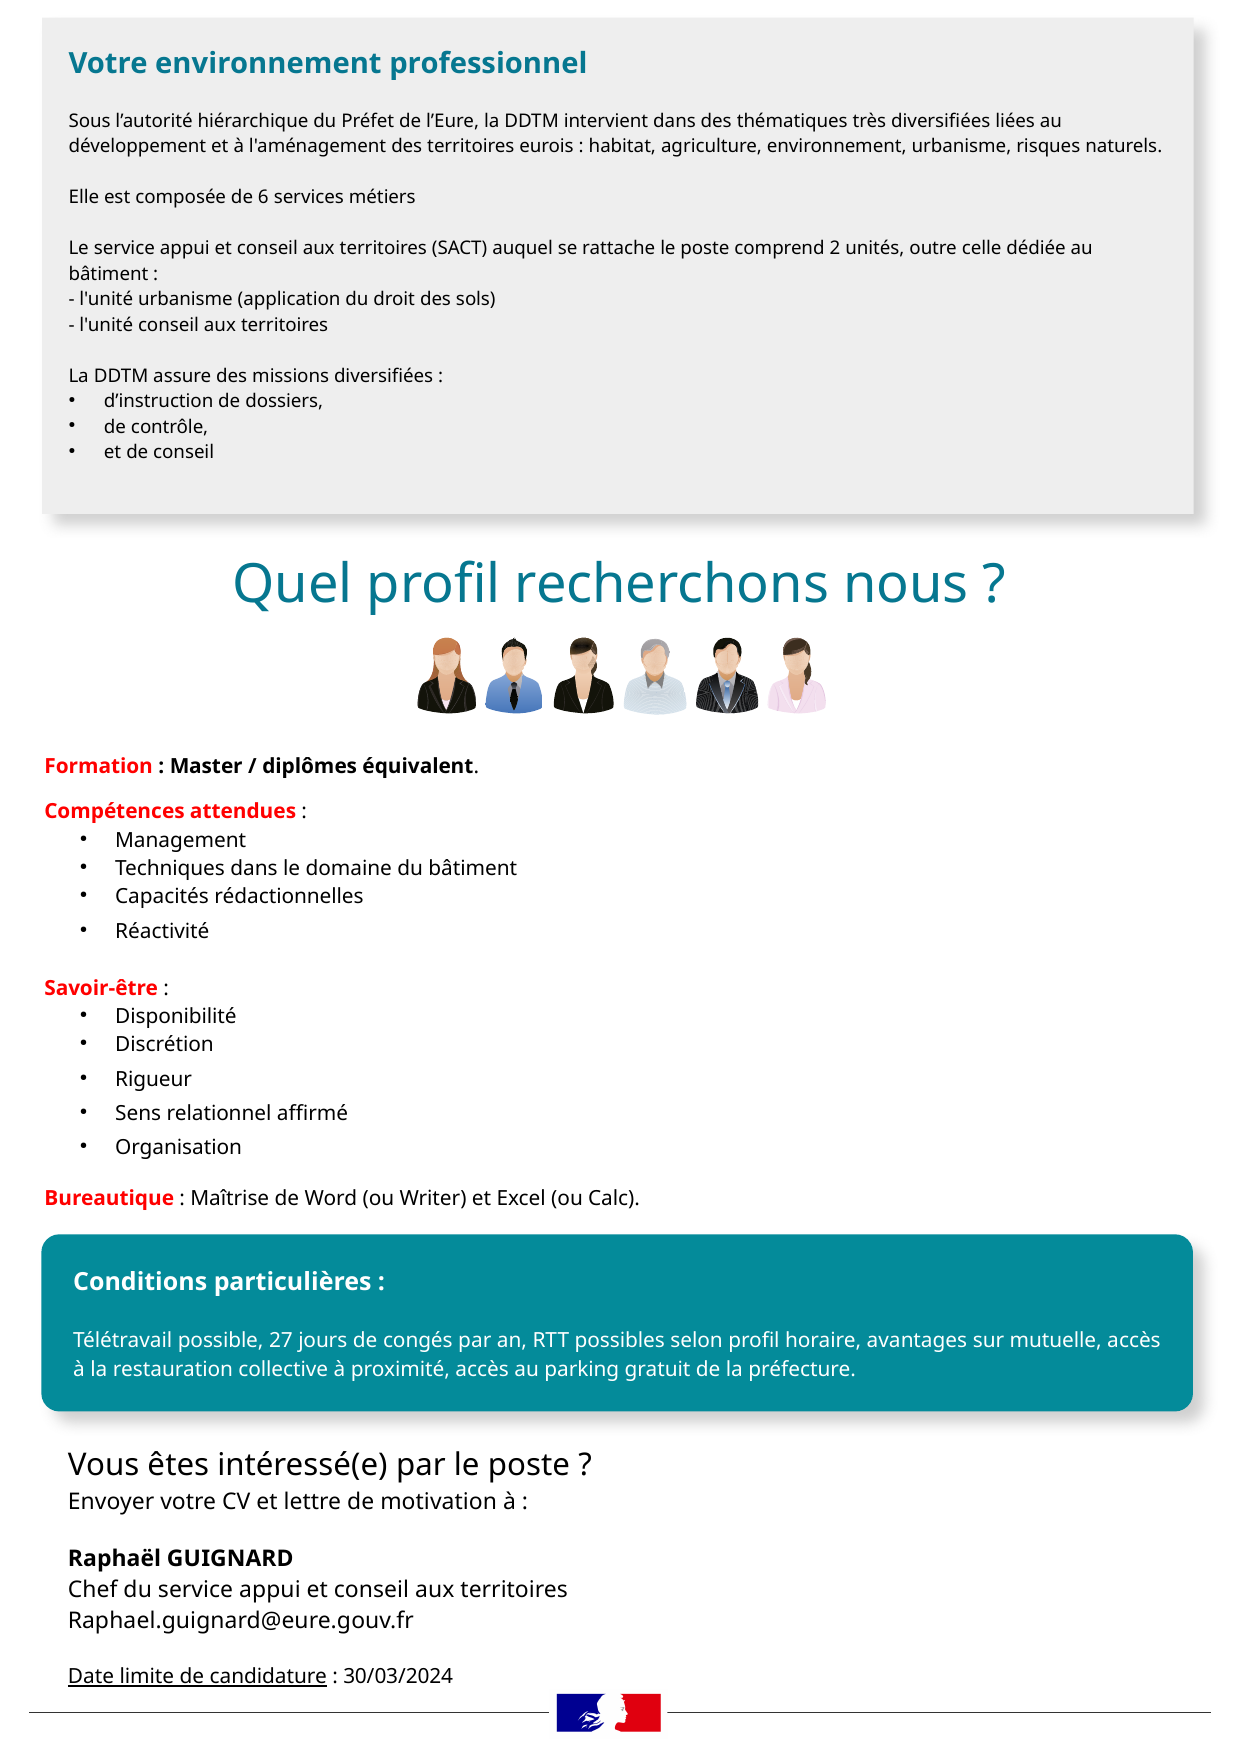

Votre environnement professionnel
Sous l’autorité hiérarchique du Préfet de l’Eure, la DDTM intervient dans des thématiques très diversifiées liées au développement et à l'aménagement des territoires eurois : habitat, agriculture, environnement, urbanisme, risques naturels.
Elle est composée de 6 services métiers
Le service appui et conseil aux territoires (SACT) auquel se rattache le poste comprend 2 unités, outre celle dédiée au bâtiment :
- l'unité urbanisme (application du droit des sols)
- l'unité conseil aux territoires
La DDTM assure des missions diversifiées :
d’instruction de dossiers,
de contrôle,
et de conseil
Quel profil recherchons nous ?
Formation : Master / diplômes équivalent.
Compétences attendues :
Management
Techniques dans le domaine du bâtiment
Capacités rédactionnelles
Réactivité
Savoir-être :
Disponibilité
Discrétion
Rigueur
Sens relationnel affirmé
Organisation
Bureautique : Maîtrise de Word (ou Writer) et Excel (ou Calc).
Conditions particulières :
Télétravail possible, 27 jours de congés par an, RTT possibles selon profil horaire, avantages sur mutuelle, accès à la restauration collective à proximité, accès au parking gratuit de la préfecture.
Vous êtes intéressé(e) par le poste ?
Envoyer votre CV et lettre de motivation à :
Raphaël GUIGNARD
Chef du service appui et conseil aux territoires
Raphael.guignard@eure.gouv.fr
Date limite de candidature : 30/03/2024